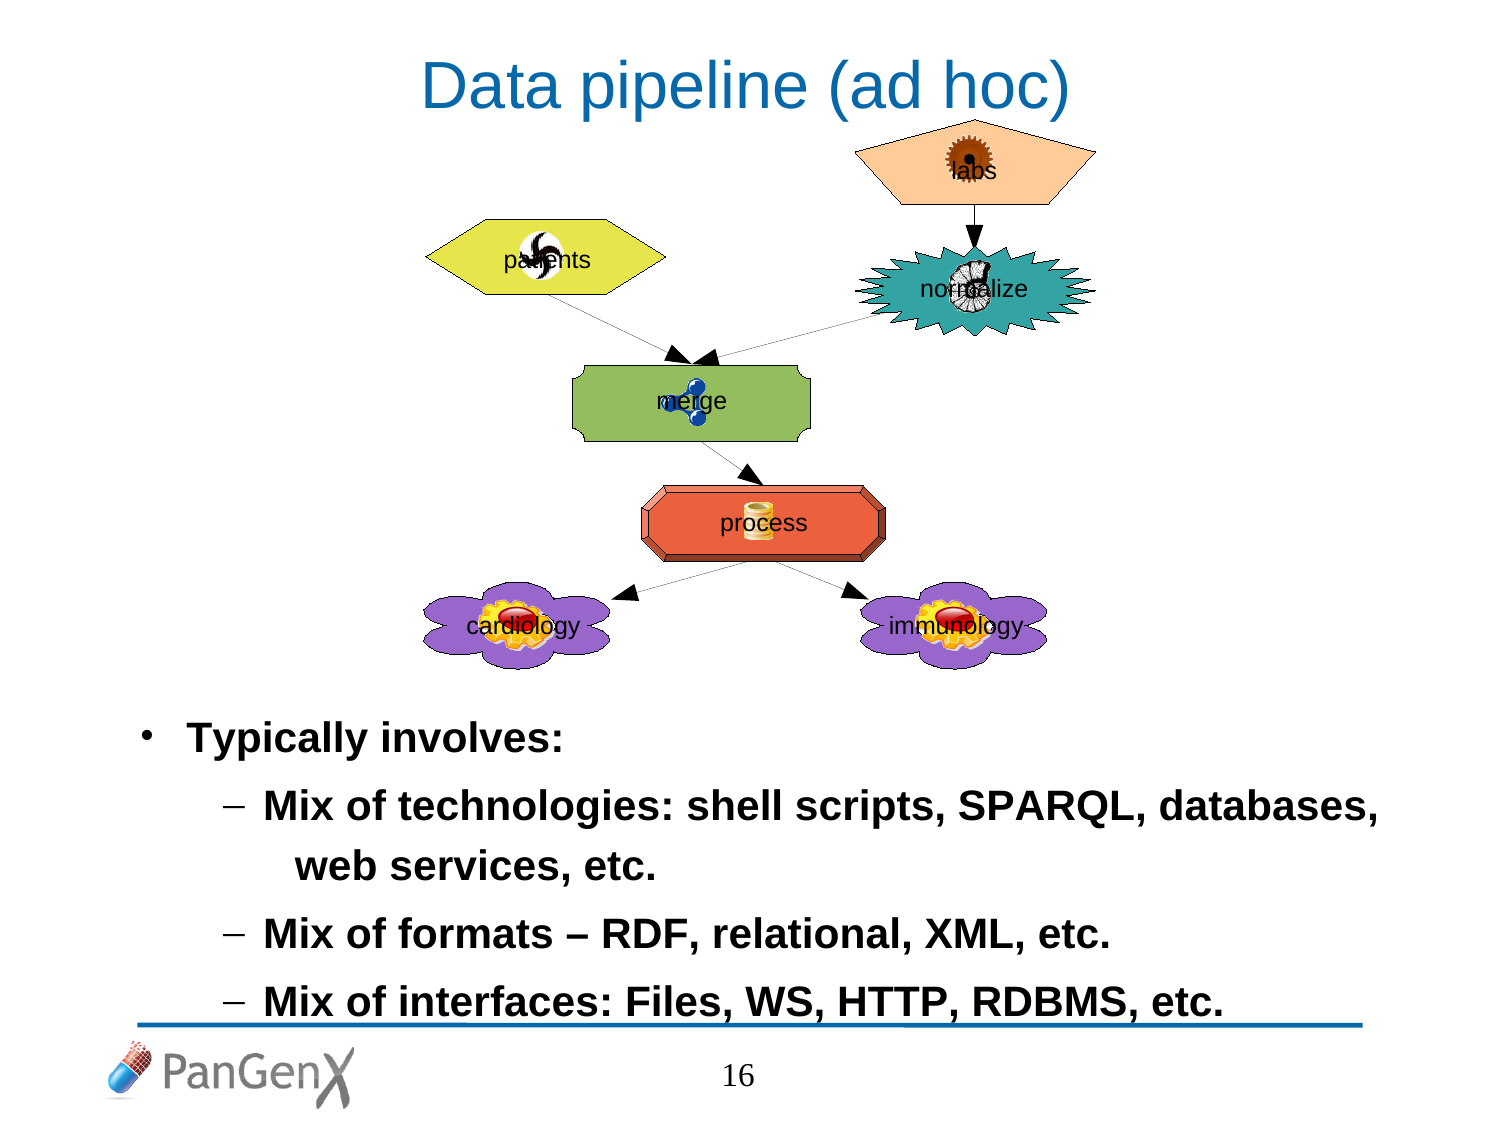

# Data pipeline (ad hoc)
labs
patients
normalize
merge
process
cardiology
immunology
Typically involves:
Mix of technologies: shell scripts, SPARQL, databases, web services, etc.
Mix of formats – RDF, relational, XML, etc.
Mix of interfaces: Files, WS, HTTP, RDBMS, etc.
16